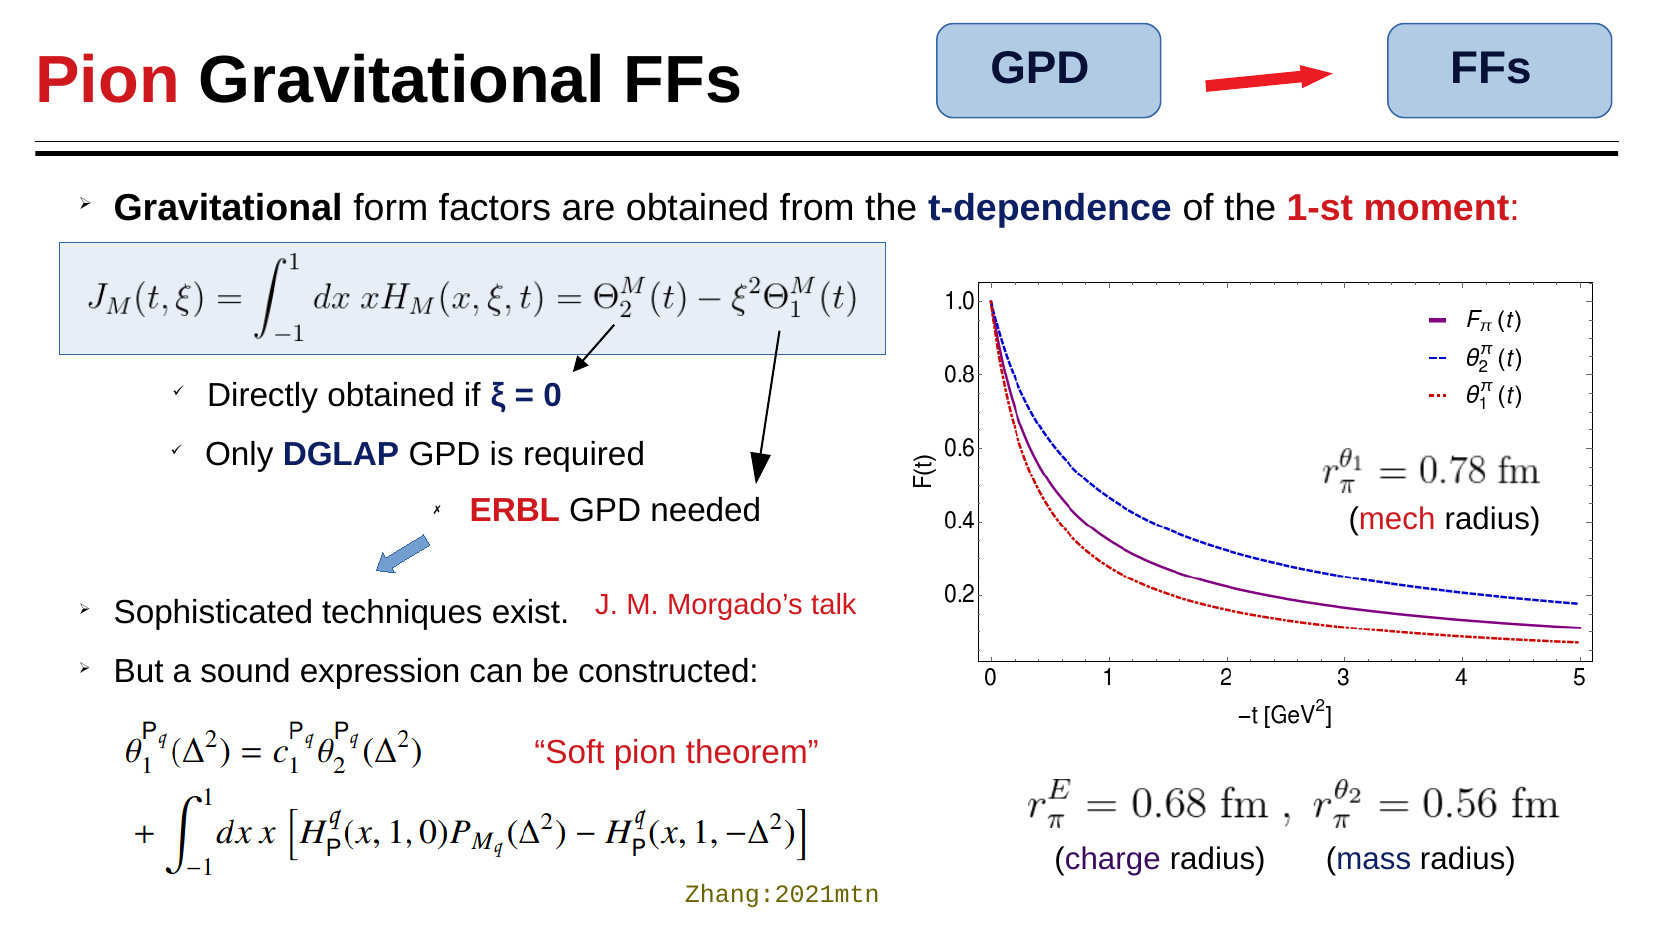

Pion Gravitational FFs
GPD
FFs
Gravitational form factors are obtained from the t-dependence of the 1-st moment:
Directly obtained if ξ = 0
Only DGLAP GPD is required
ERBL GPD needed
(mech radius)
J. M. Morgado’s talk
Sophisticated techniques exist.
But a sound expression can be constructed:
“Soft pion theorem”
(charge radius)
(mass radius)
Zhang:2021mtn